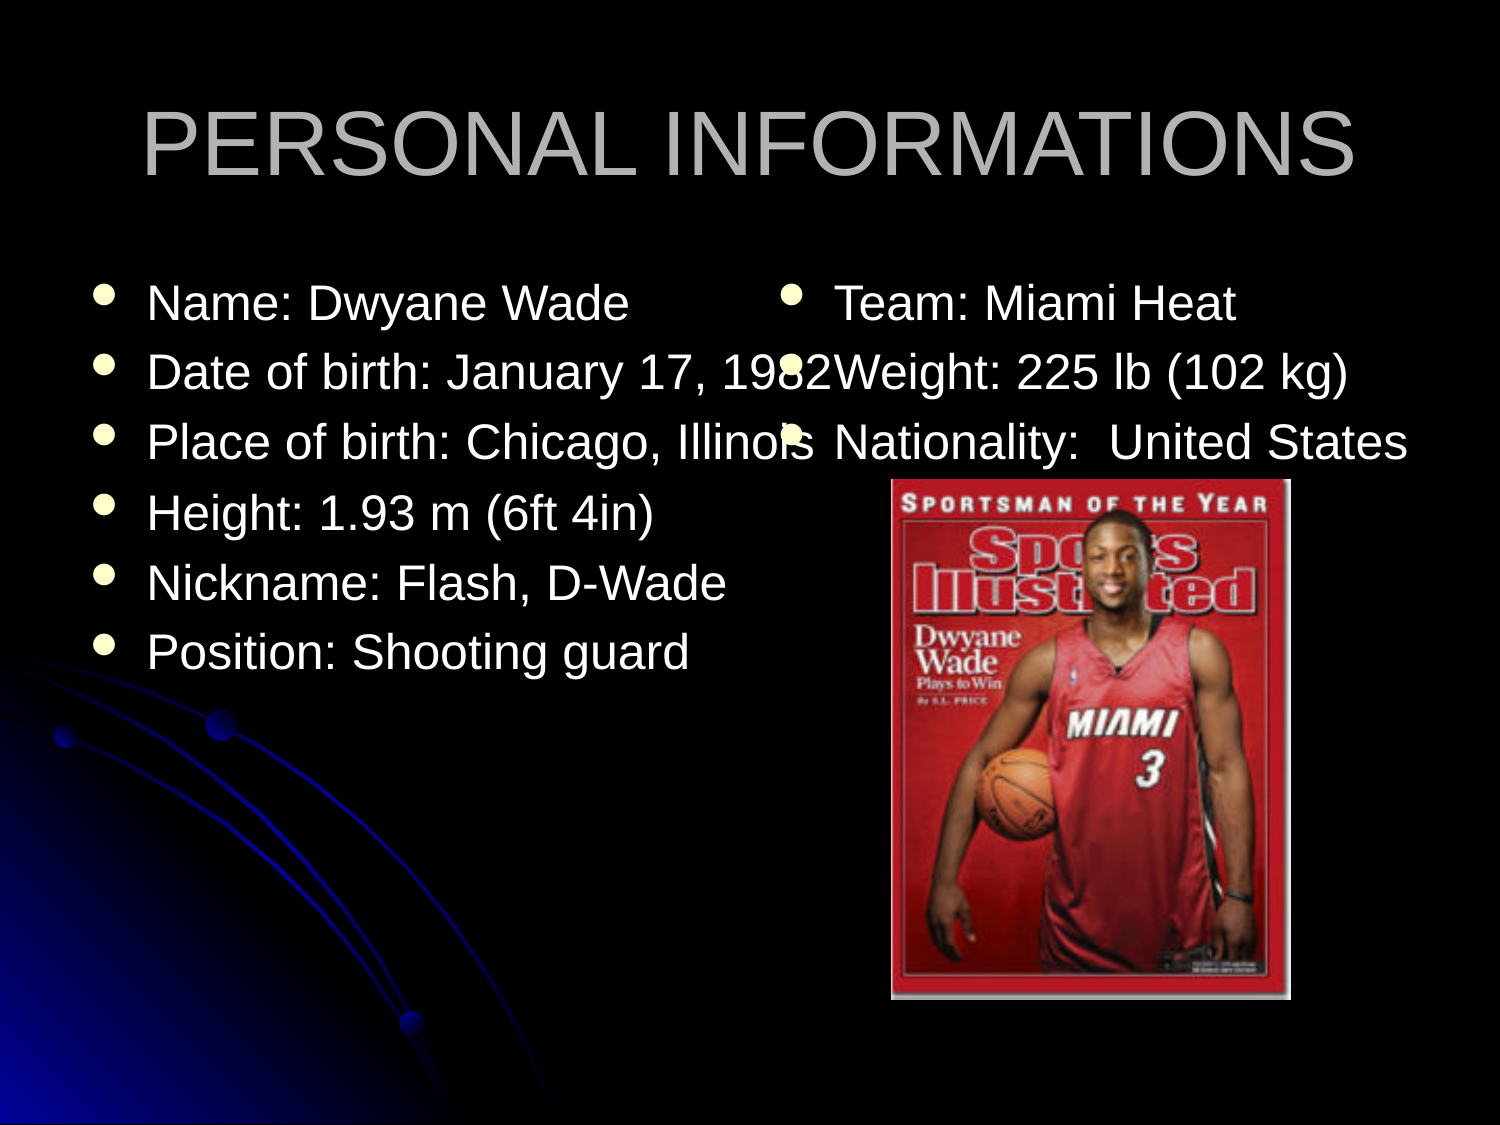

# PERSONAL INFORMATIONS
Name: Dwyane Wade
Date of birth: January 17, 1982
Place of birth: Chicago, Illinois
Height: 1.93 m (6ft 4in)
Nickname: Flash, D-Wade
Position: Shooting guard
Team: Miami Heat
Weight: 225 lb (102 kg)
Nationality: United States